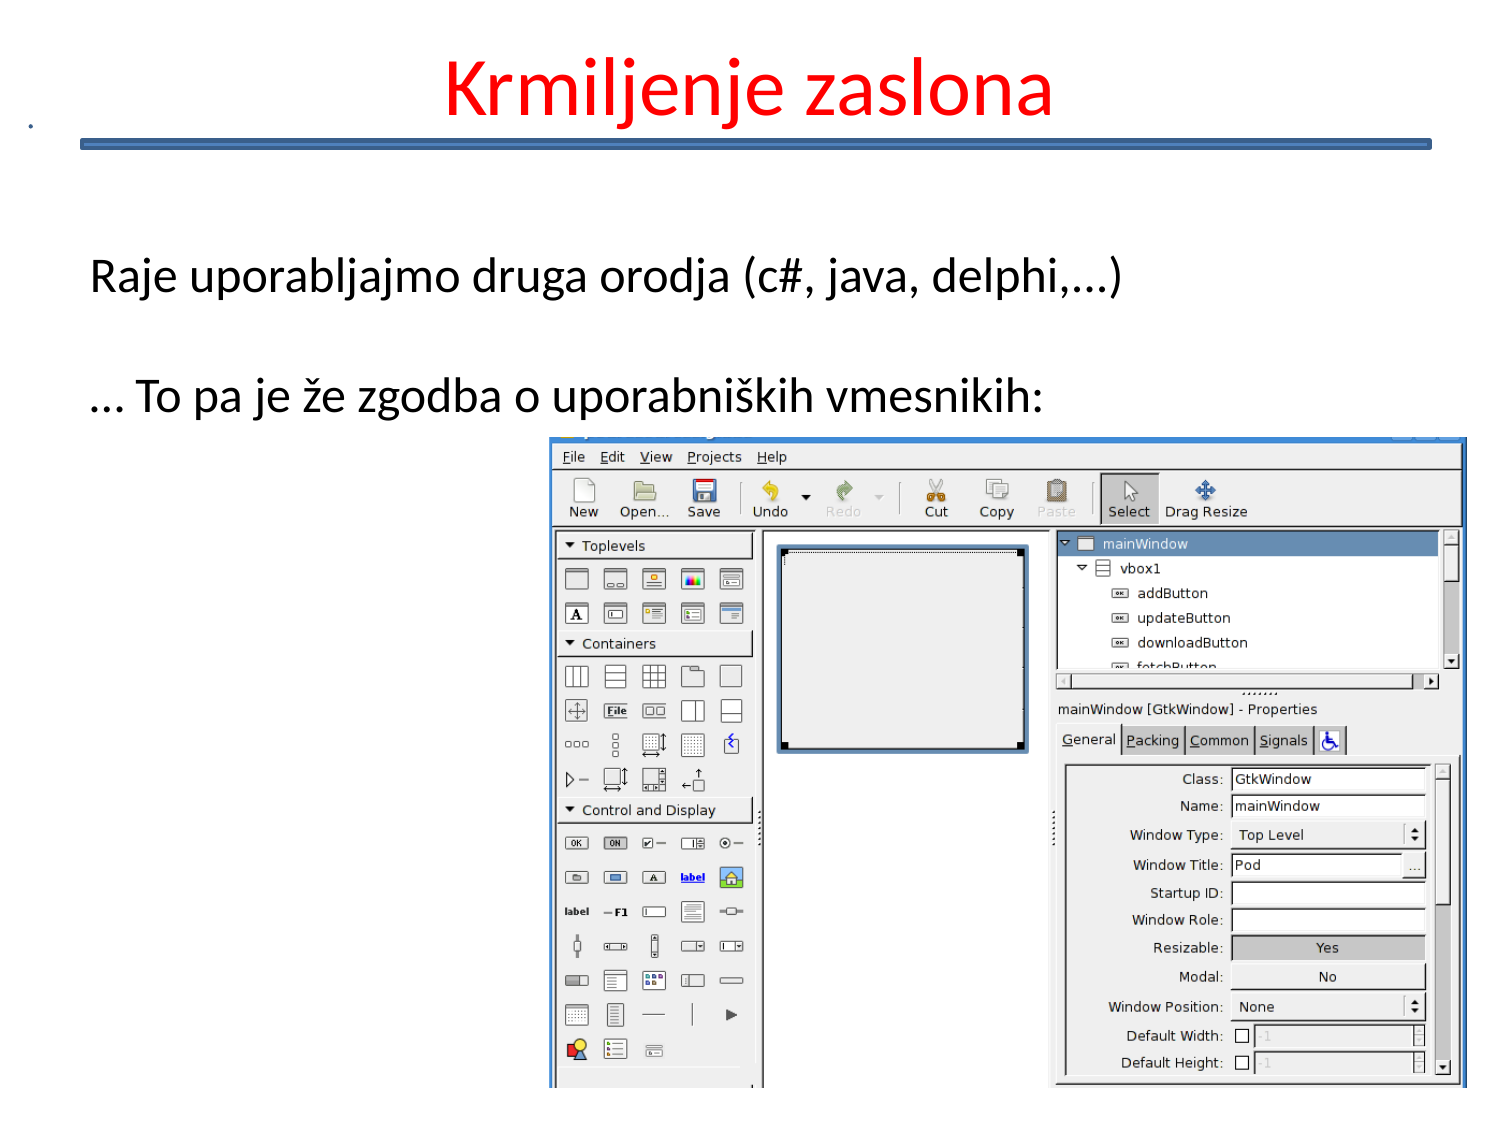

# Krmiljenje zaslona
Raje uporabljajmo druga orodja (c#, java, delphi,...)
… To pa je že zgodba o uporabniških vmesnikih: